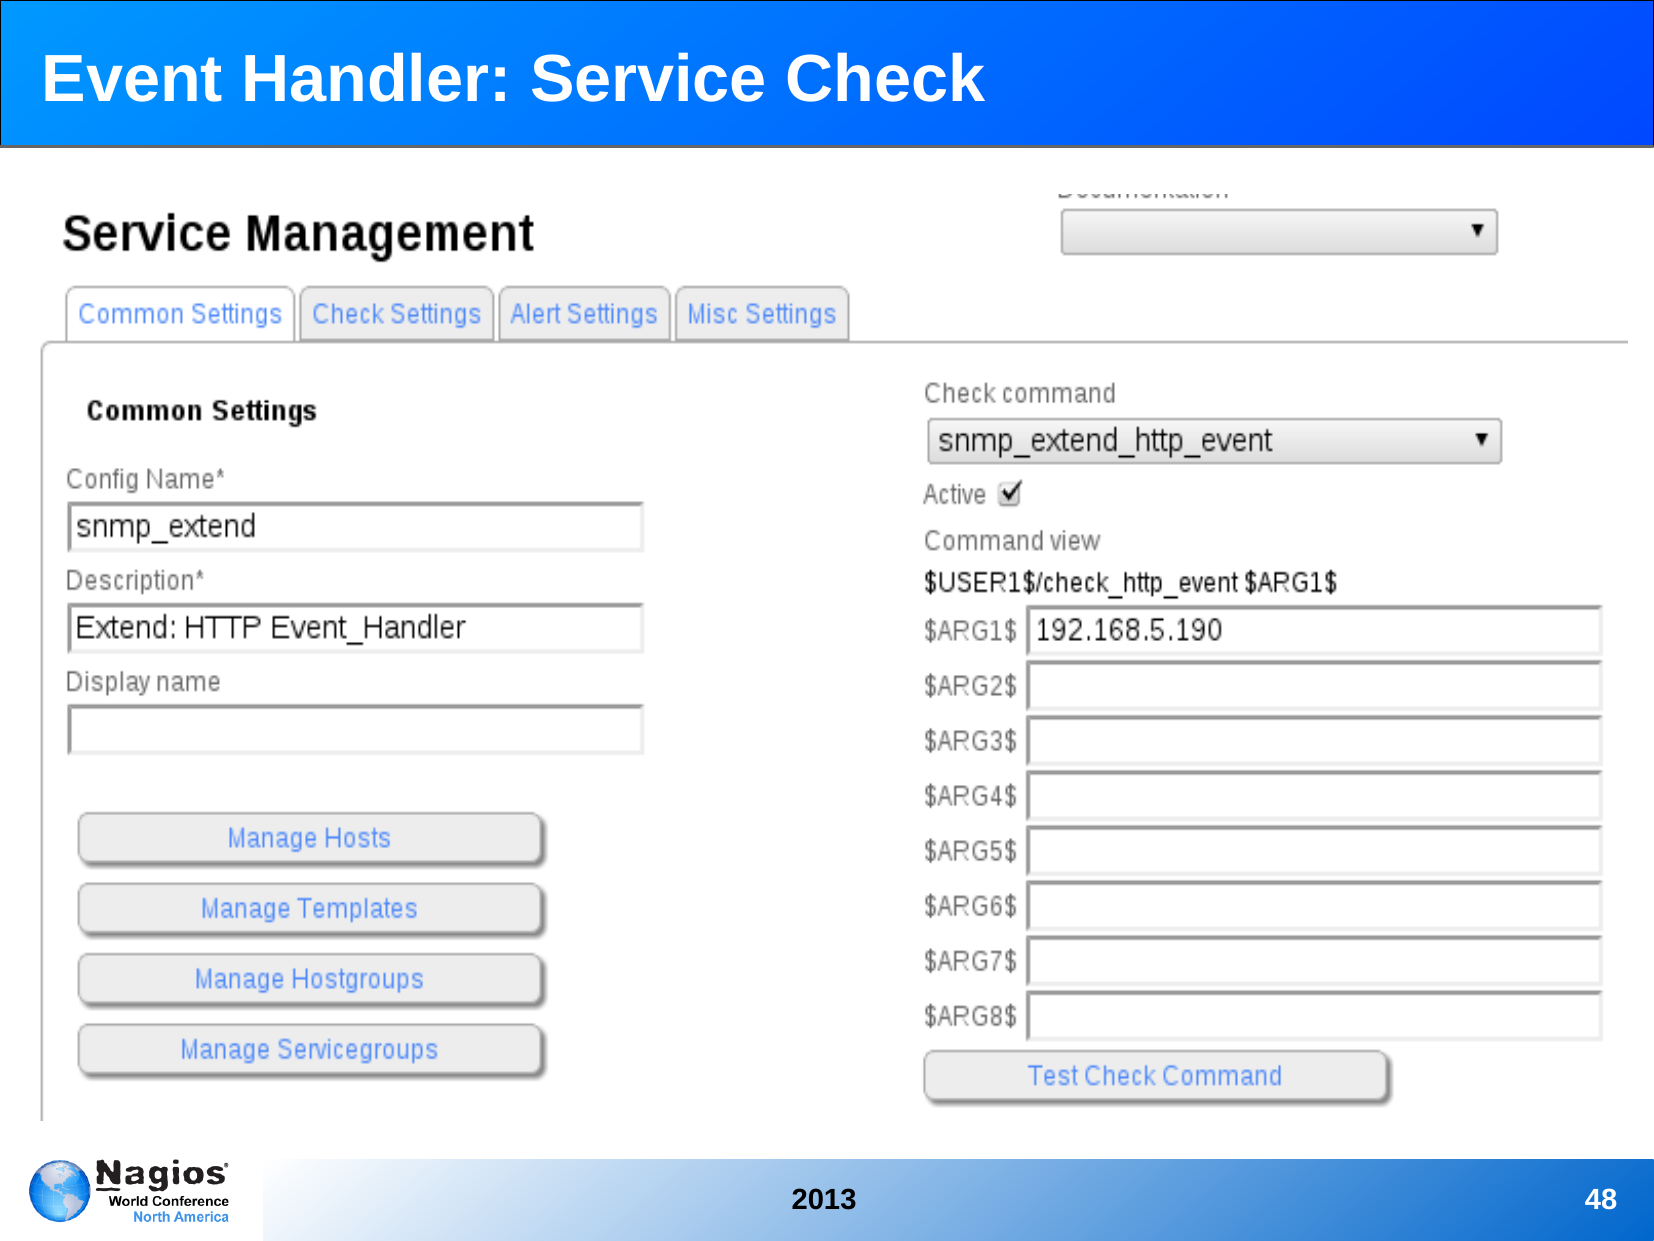

# Event Handler: Service Check
2011
48